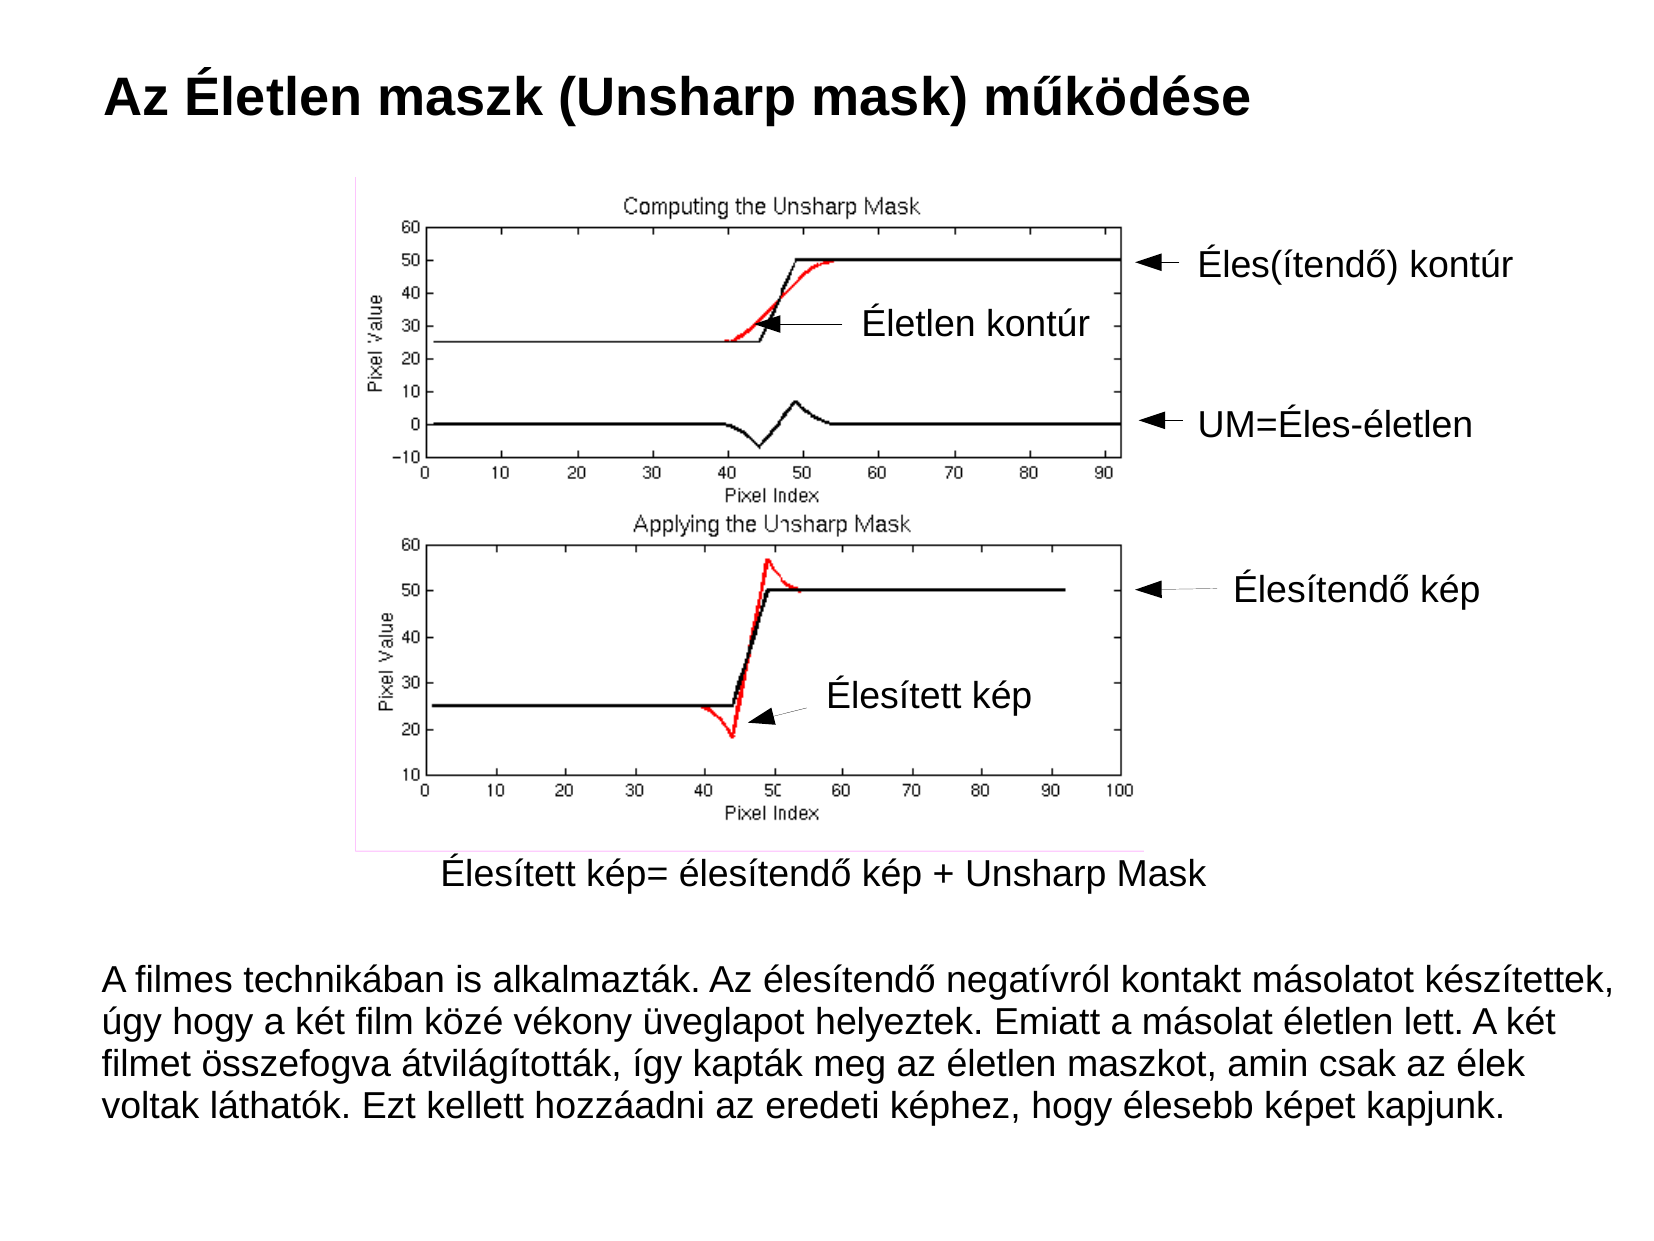

Az Életlen maszk (Unsharp mask) működése
Éles(ítendő) kontúr
Életlen kontúr
UM=Éles-életlen
Élesítendő kép
Élesített kép
Élesített kép= élesítendő kép + Unsharp Mask
A filmes technikában is alkalmazták. Az élesítendő negatívról kontakt másolatot készítettek,
úgy hogy a két film közé vékony üveglapot helyeztek. Emiatt a másolat életlen lett. A két
filmet összefogva átvilágították, így kapták meg az életlen maszkot, amin csak az élek
voltak láthatók. Ezt kellett hozzáadni az eredeti képhez, hogy élesebb képet kapjunk.